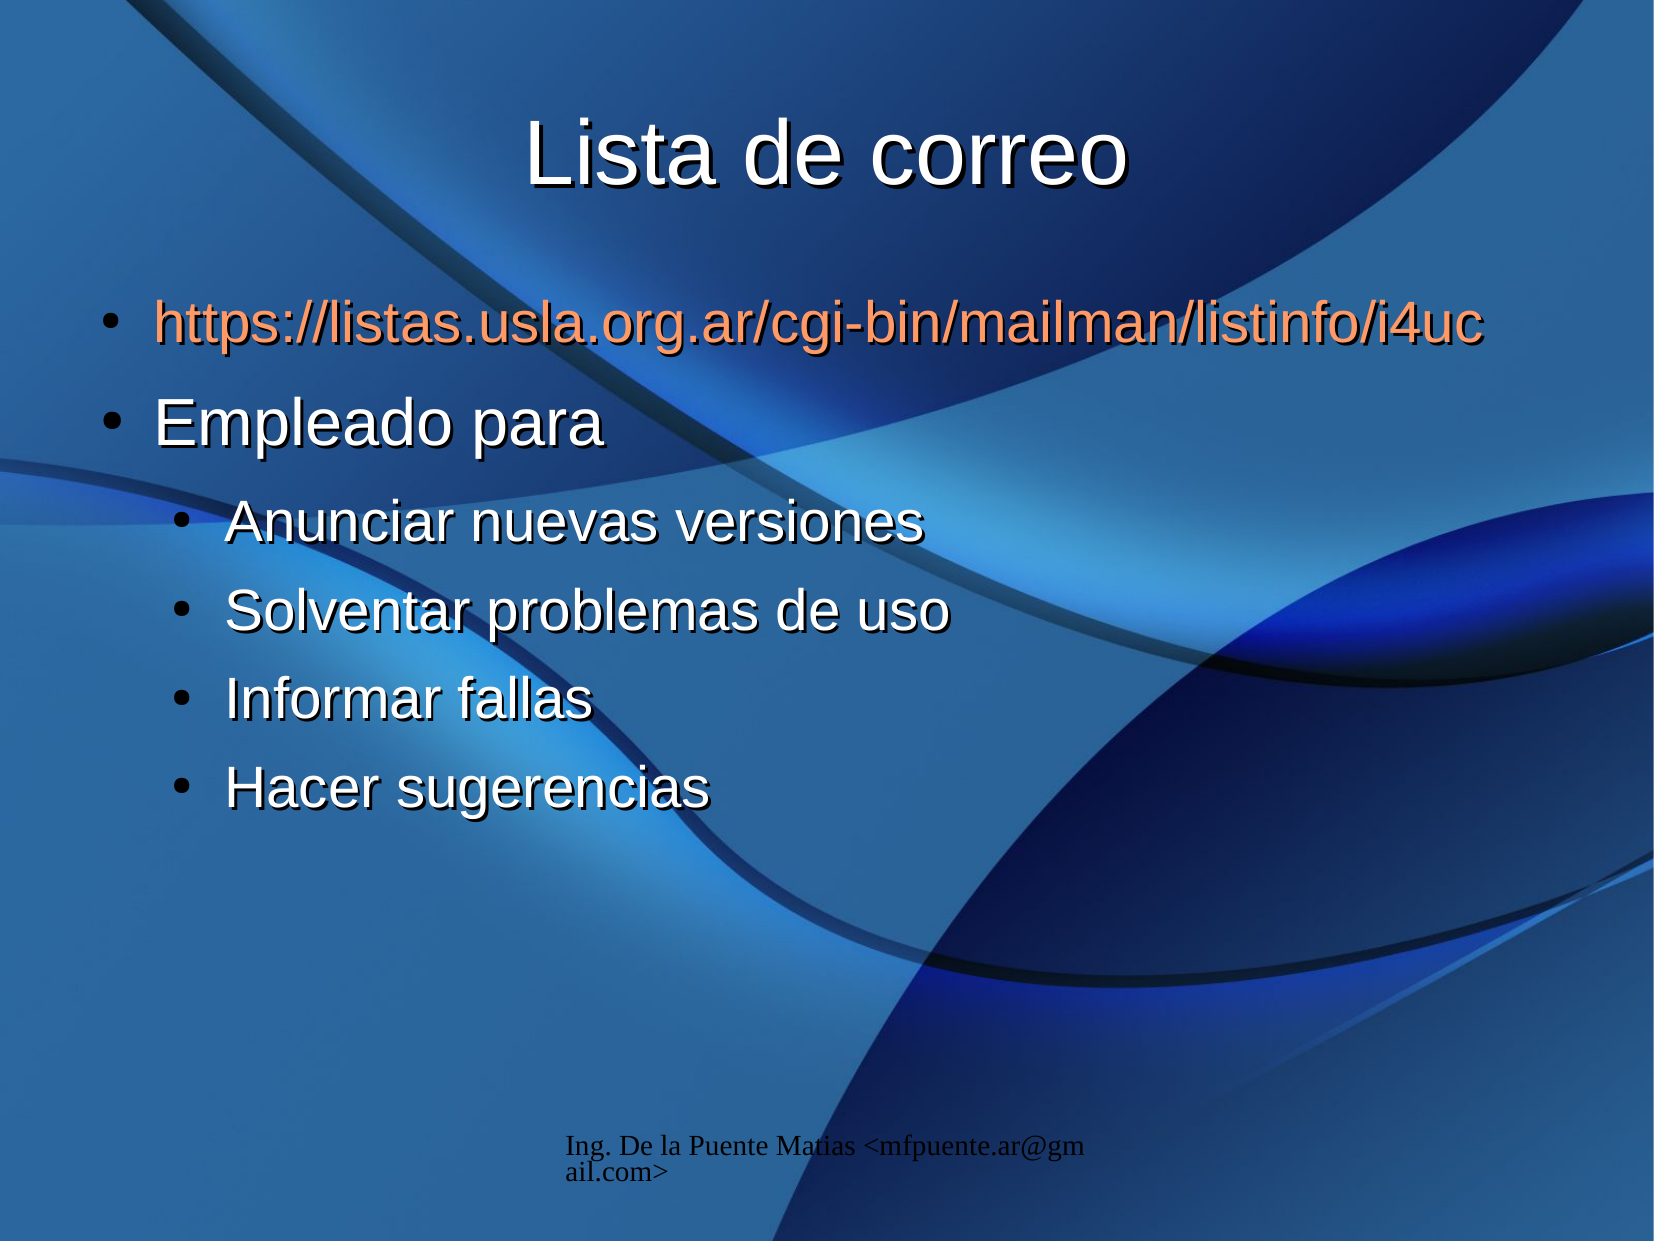

# Lista de correo
https://listas.usla.org.ar/cgi-bin/mailman/listinfo/i4uc
Empleado para
Anunciar nuevas versiones
Solventar problemas de uso
Informar fallas
Hacer sugerencias
Ing. De la Puente Matias <mfpuente.ar@gmail.com>